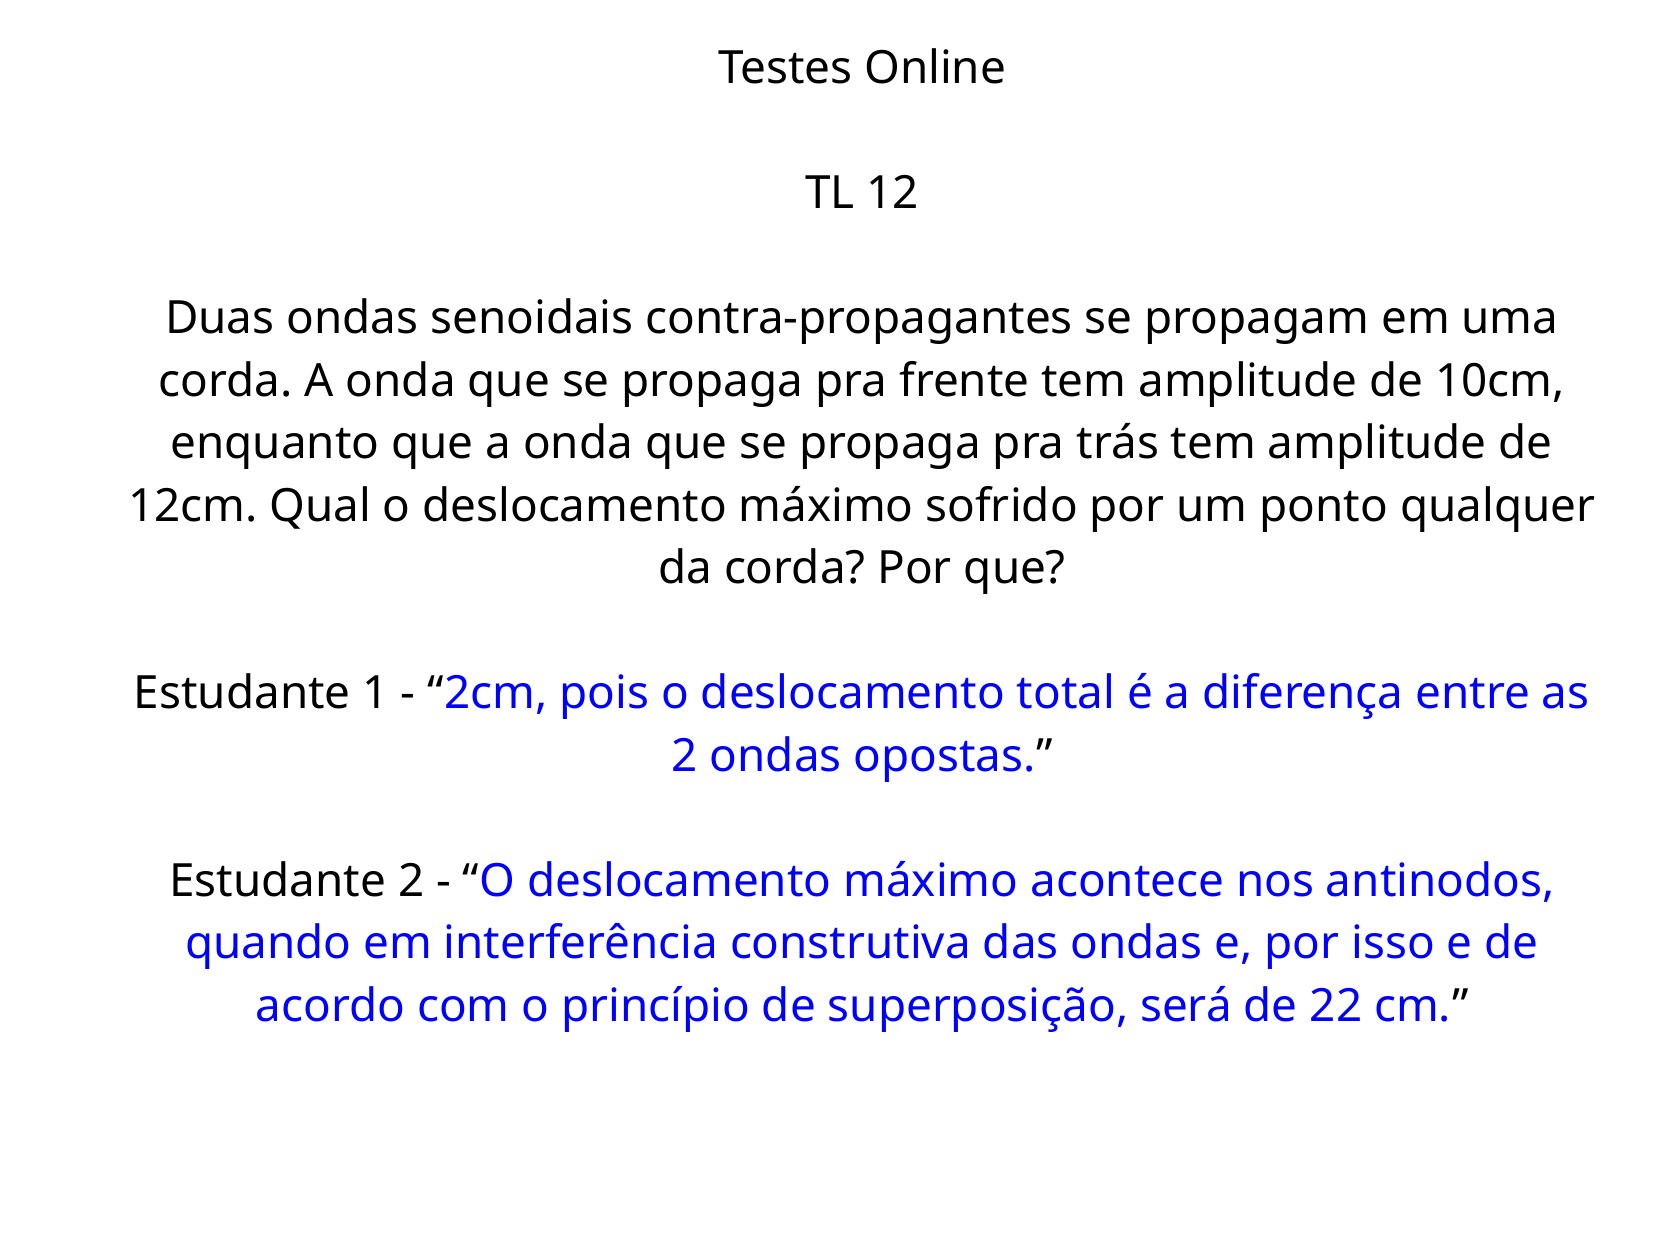

# Testes Online TL 12 Duas ondas senoidais contra-propagantes se propagam em uma corda. A onda que se propaga pra frente tem amplitude de 10cm, enquanto que a onda que se propaga pra trás tem amplitude de 12cm. Qual o deslocamento máximo sofrido por um ponto qualquer da corda? Por que? Estudante 1 - “2cm, pois o deslocamento total é a diferença entre as 2 ondas opostas.” Estudante 2 - “O deslocamento máximo acontece nos antinodos, quando em interferência construtiva das ondas e, por isso e de acordo com o princípio de superposição, será de 22 cm.”